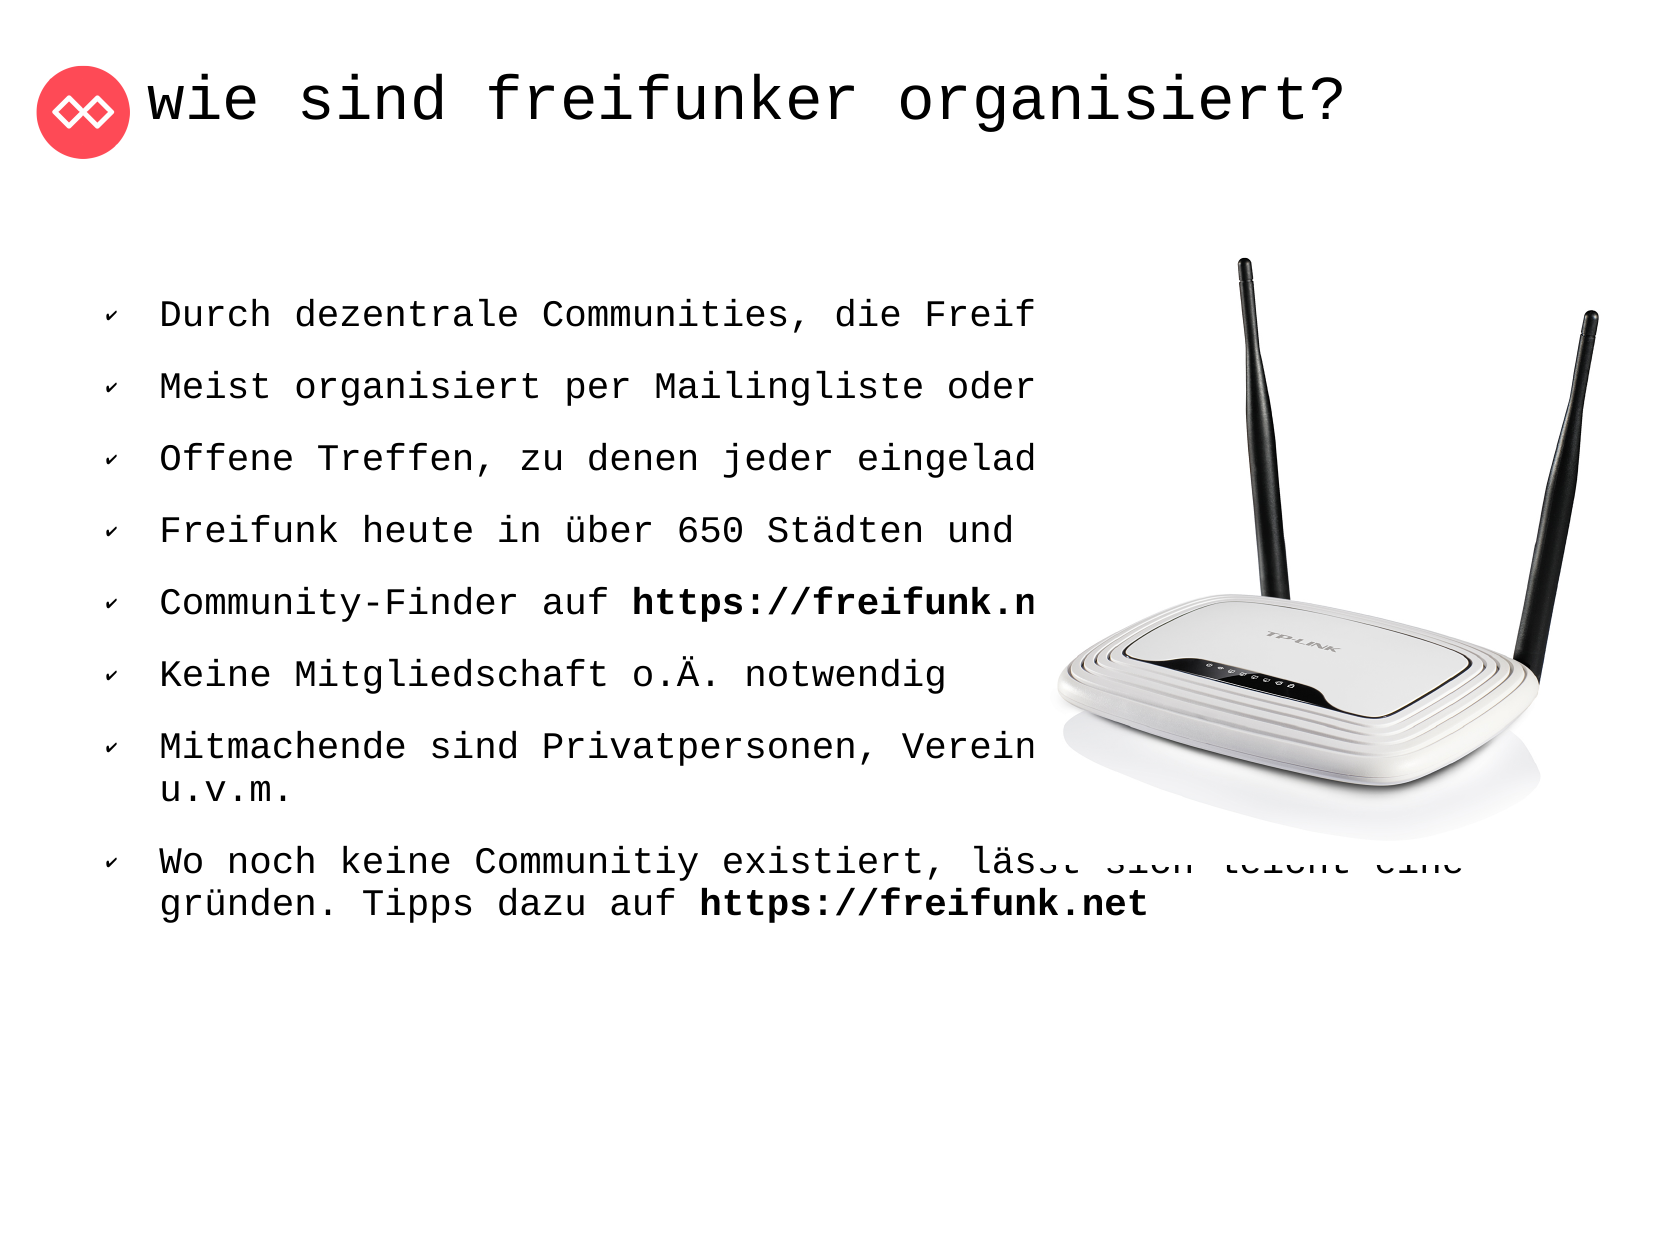

# wie sind freifunker organisiert?
Durch dezentrale Communities, die Freifunk lokal aufbauen
Meist organisiert per Mailingliste oder Forum
Offene Treffen, zu denen jeder eingeladen ist
Freifunk heute in über 650 Städten und Gemeinden
Community-Finder auf https://freifunk.net
Keine Mitgliedschaft o.Ä. notwendig
Mitmachende sind Privatpersonen, Vereine, Firmen, Kommunen u.v.m.
Wo noch keine Communitiy existiert, lässt sich leicht eine gründen. Tipps dazu auf https://freifunk.net